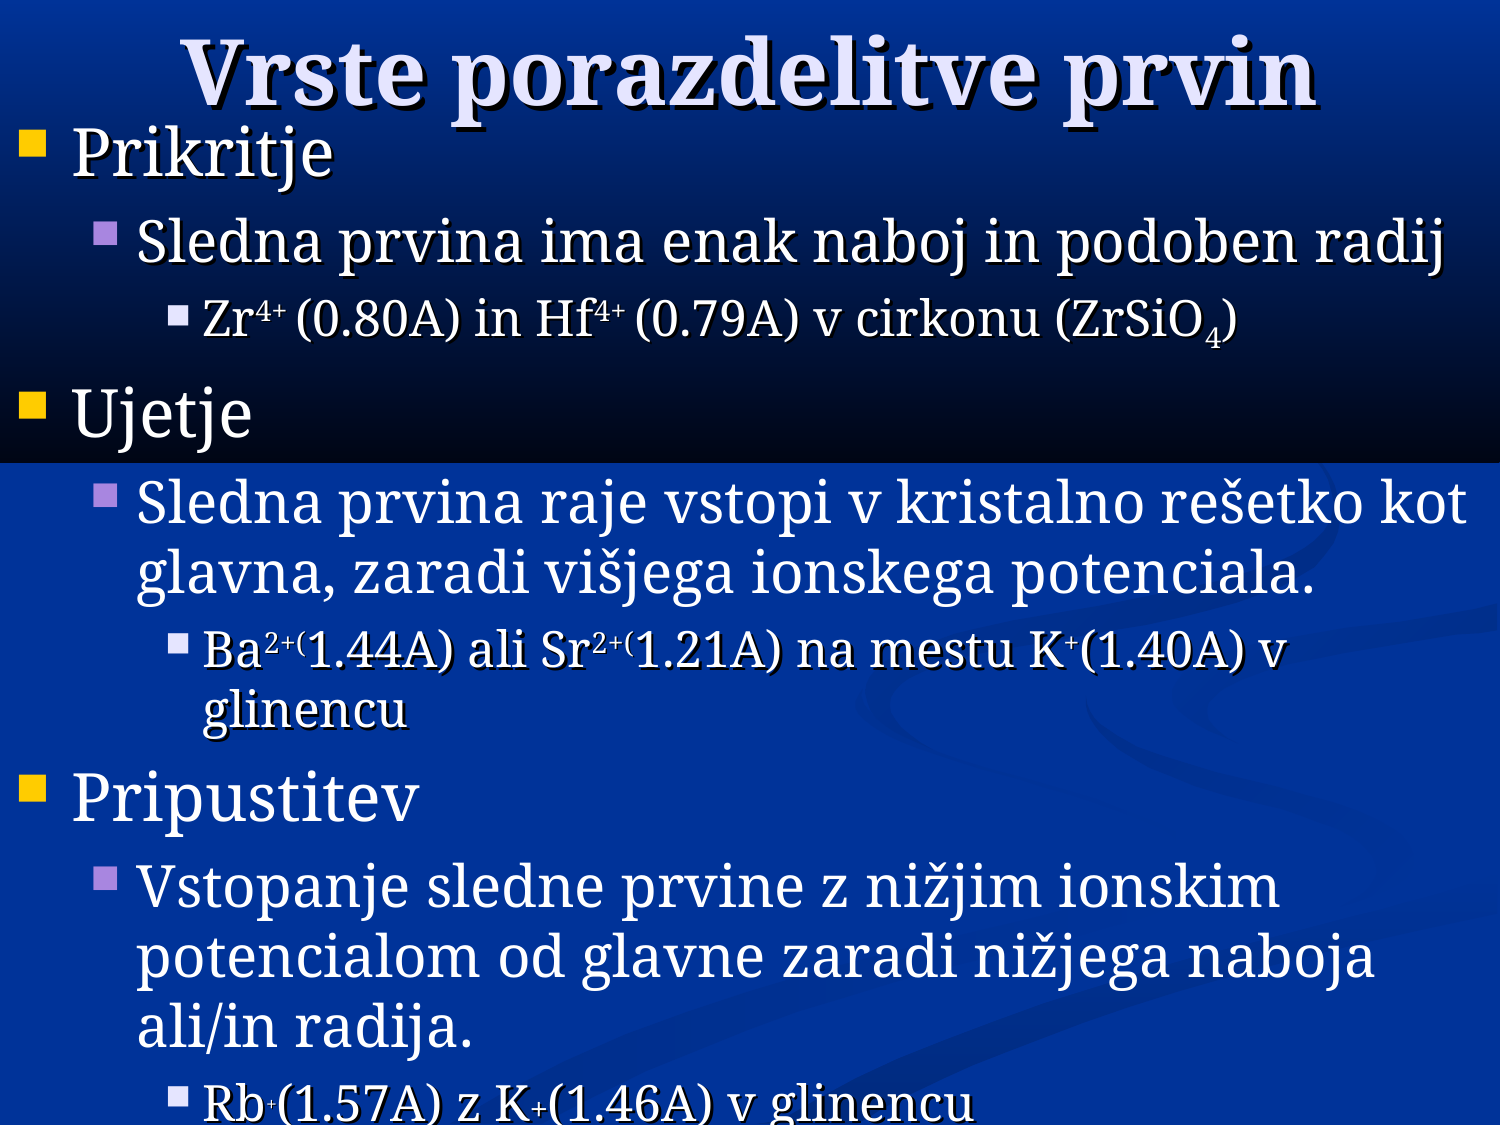

# Vrste porazdelitve prvin
Prikritje
Sledna prvina ima enak naboj in podoben radij
Zr4+ (0.80A) in Hf4+ (0.79A) v cirkonu (ZrSiO4)
Ujetje
Sledna prvina raje vstopi v kristalno rešetko kot glavna, zaradi višjega ionskega potenciala.
Ba2+(1.44A) ali Sr2+(1.21A) na mestu K+(1.40A) v glinencu
Pripustitev
Vstopanje sledne prvine z nižjim ionskim potencialom od glavne zaradi nižjega naboja ali/in radija.
Rb+(1.57A) z K+(1.46A) v glinencu
Ca2+ s Sr2+ v kalcitu
Cl- z Br- v kloridih